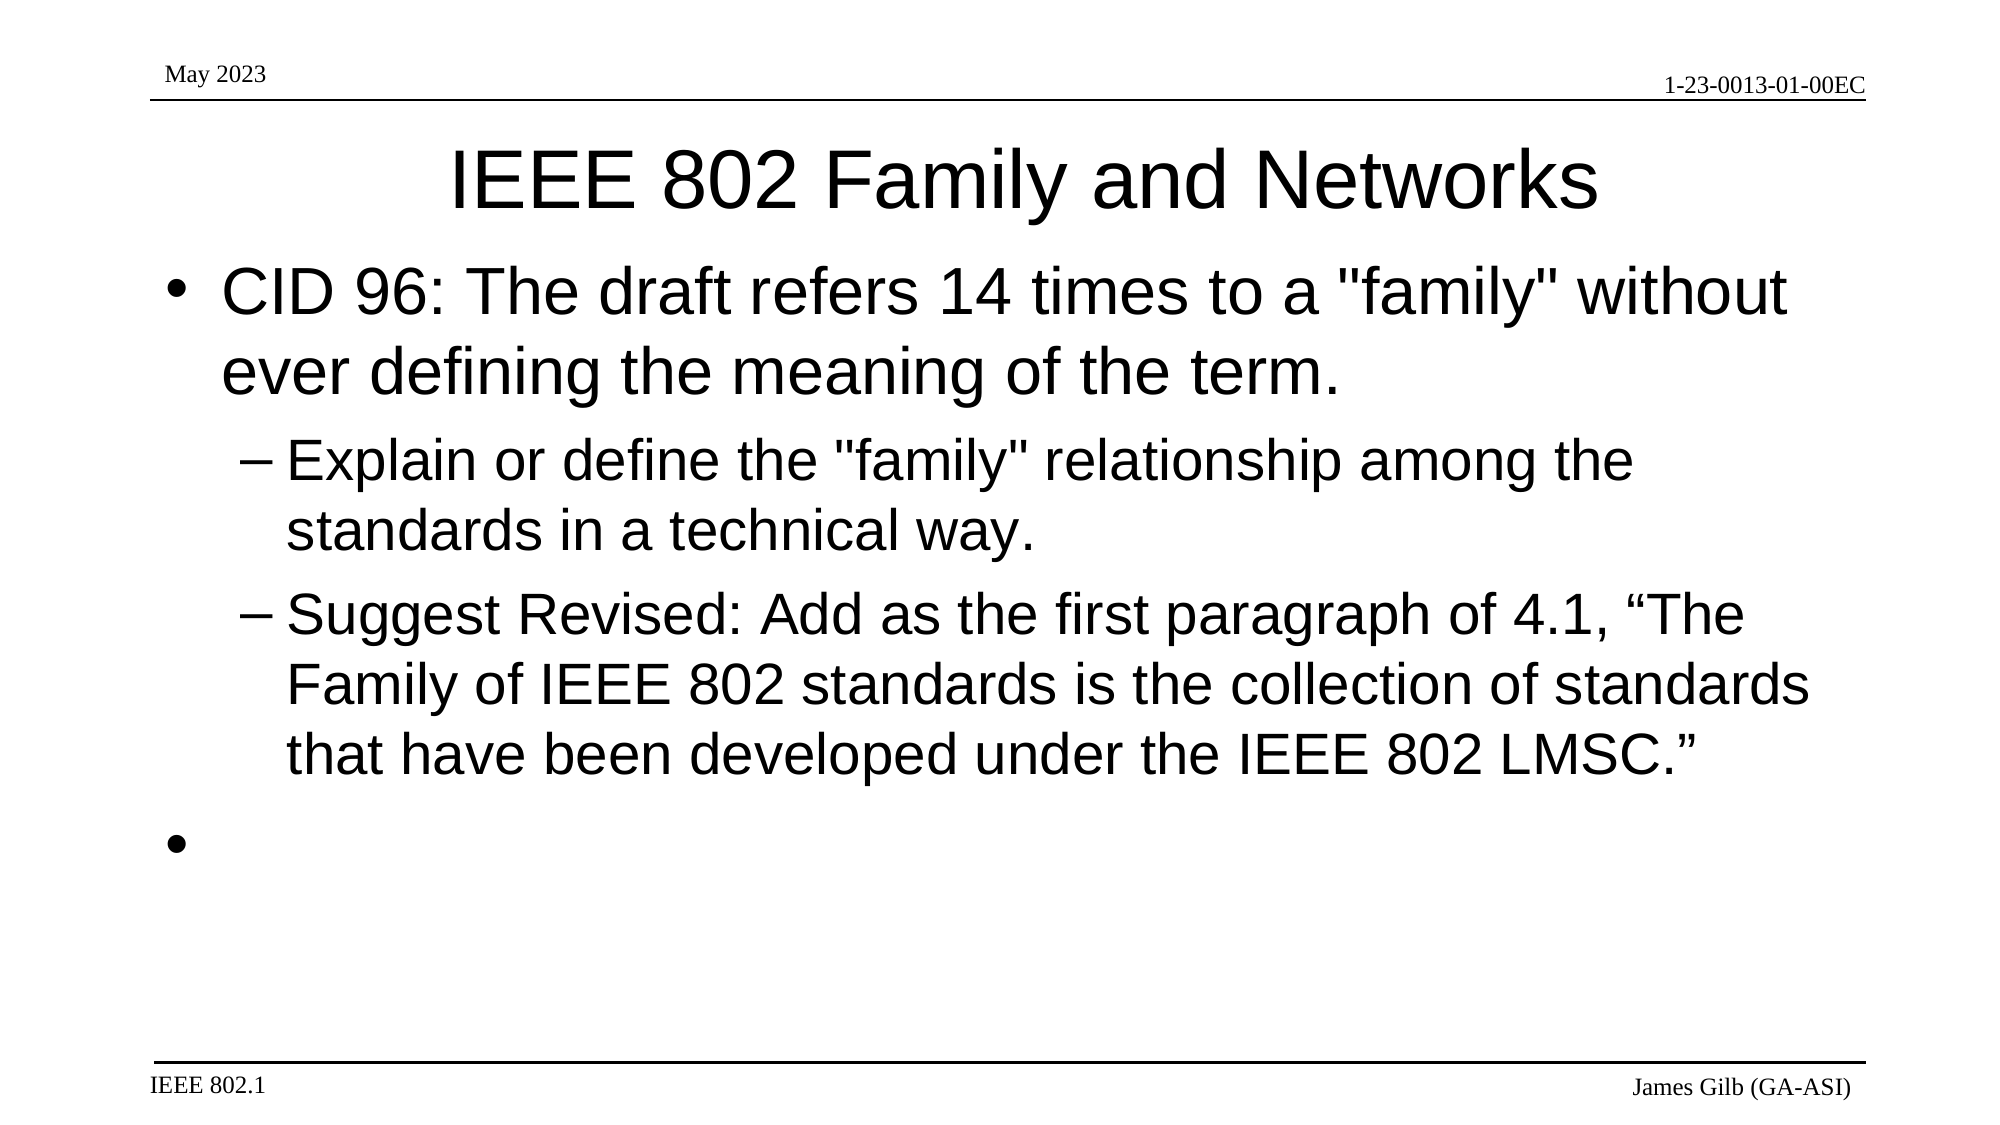

# IEEE 802 Family and Networks
CID 96: The draft refers 14 times to a "family" without ever defining the meaning of the term.
Explain or define the "family" relationship among the standards in a technical way.
Suggest Revised: Add as the first paragraph of 4.1, “The Family of IEEE 802 standards is the collection of standards that have been developed under the IEEE 802 LMSC.”